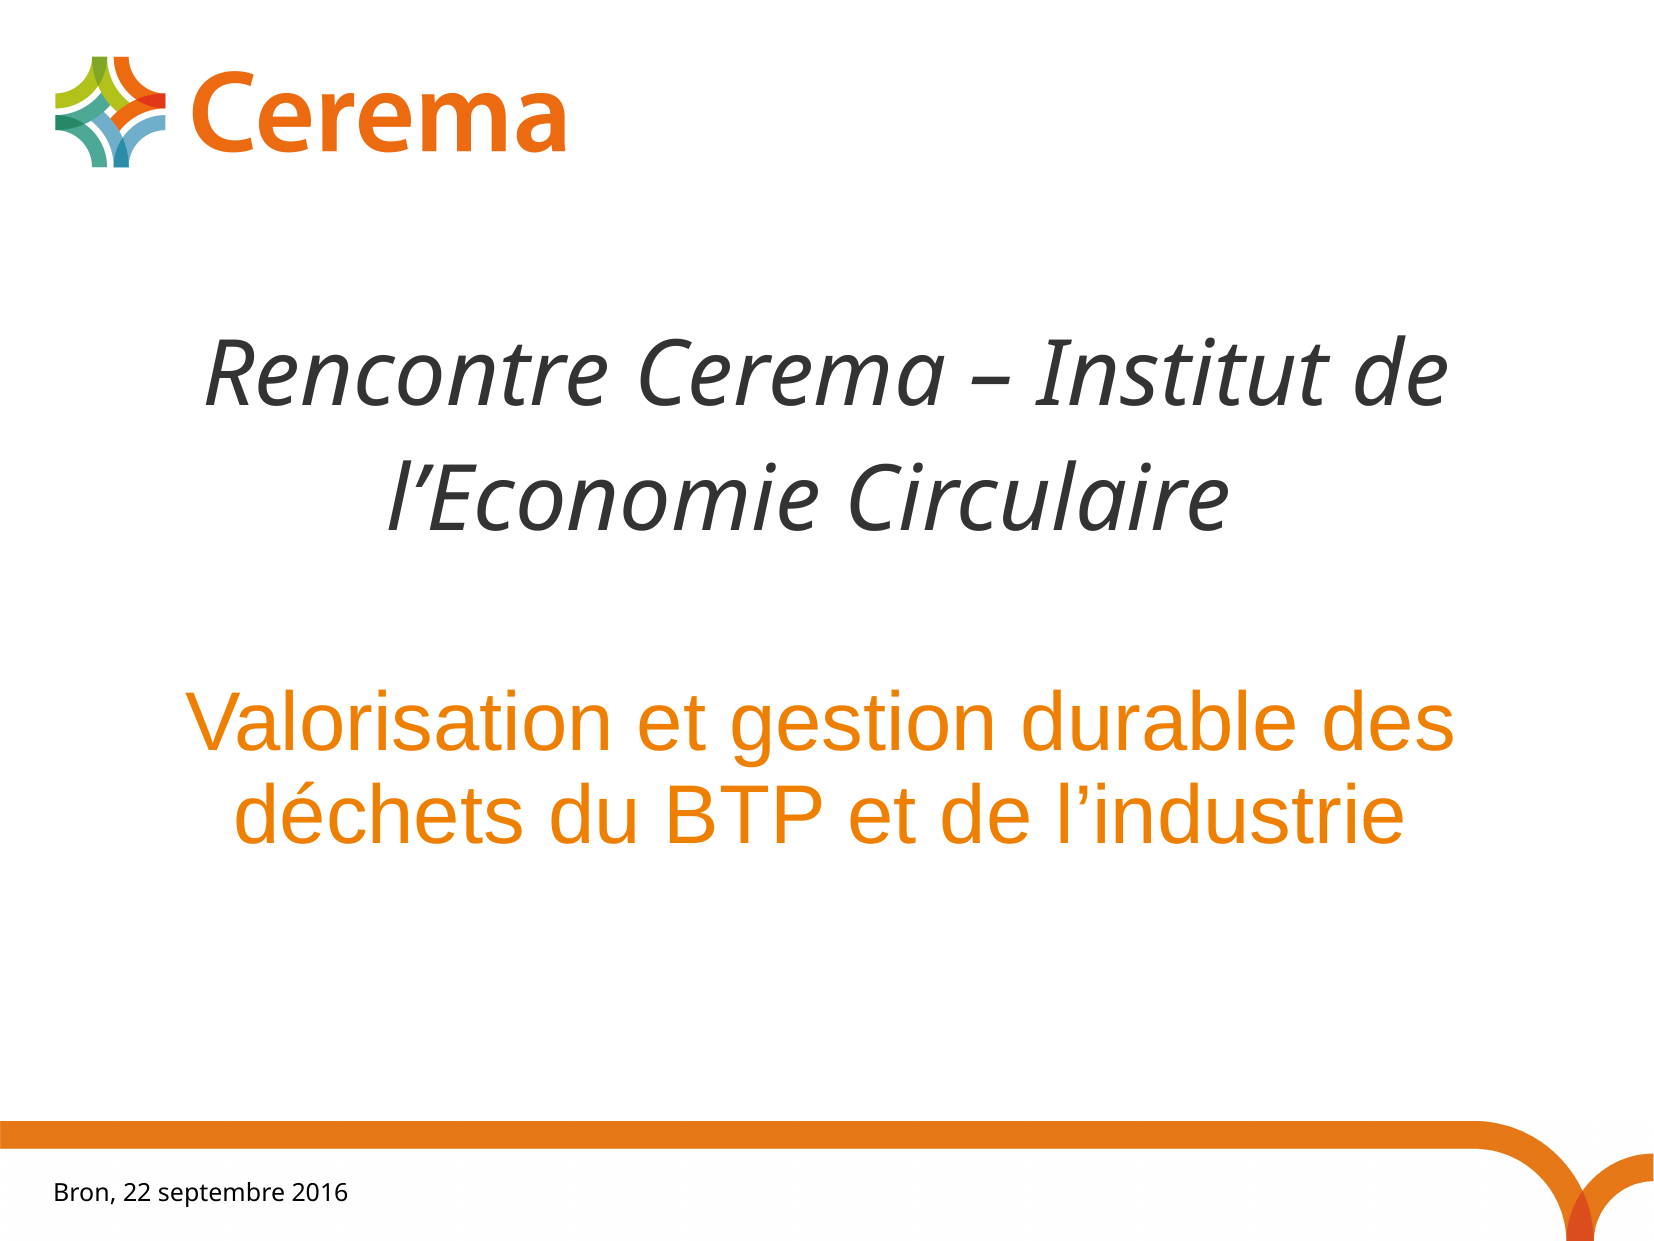

Rencontre Cerema – Institut de l’Economie Circulaire
# Valorisation et gestion durable des déchets du BTP et de l’industrie
Bron, 22 septembre 2016